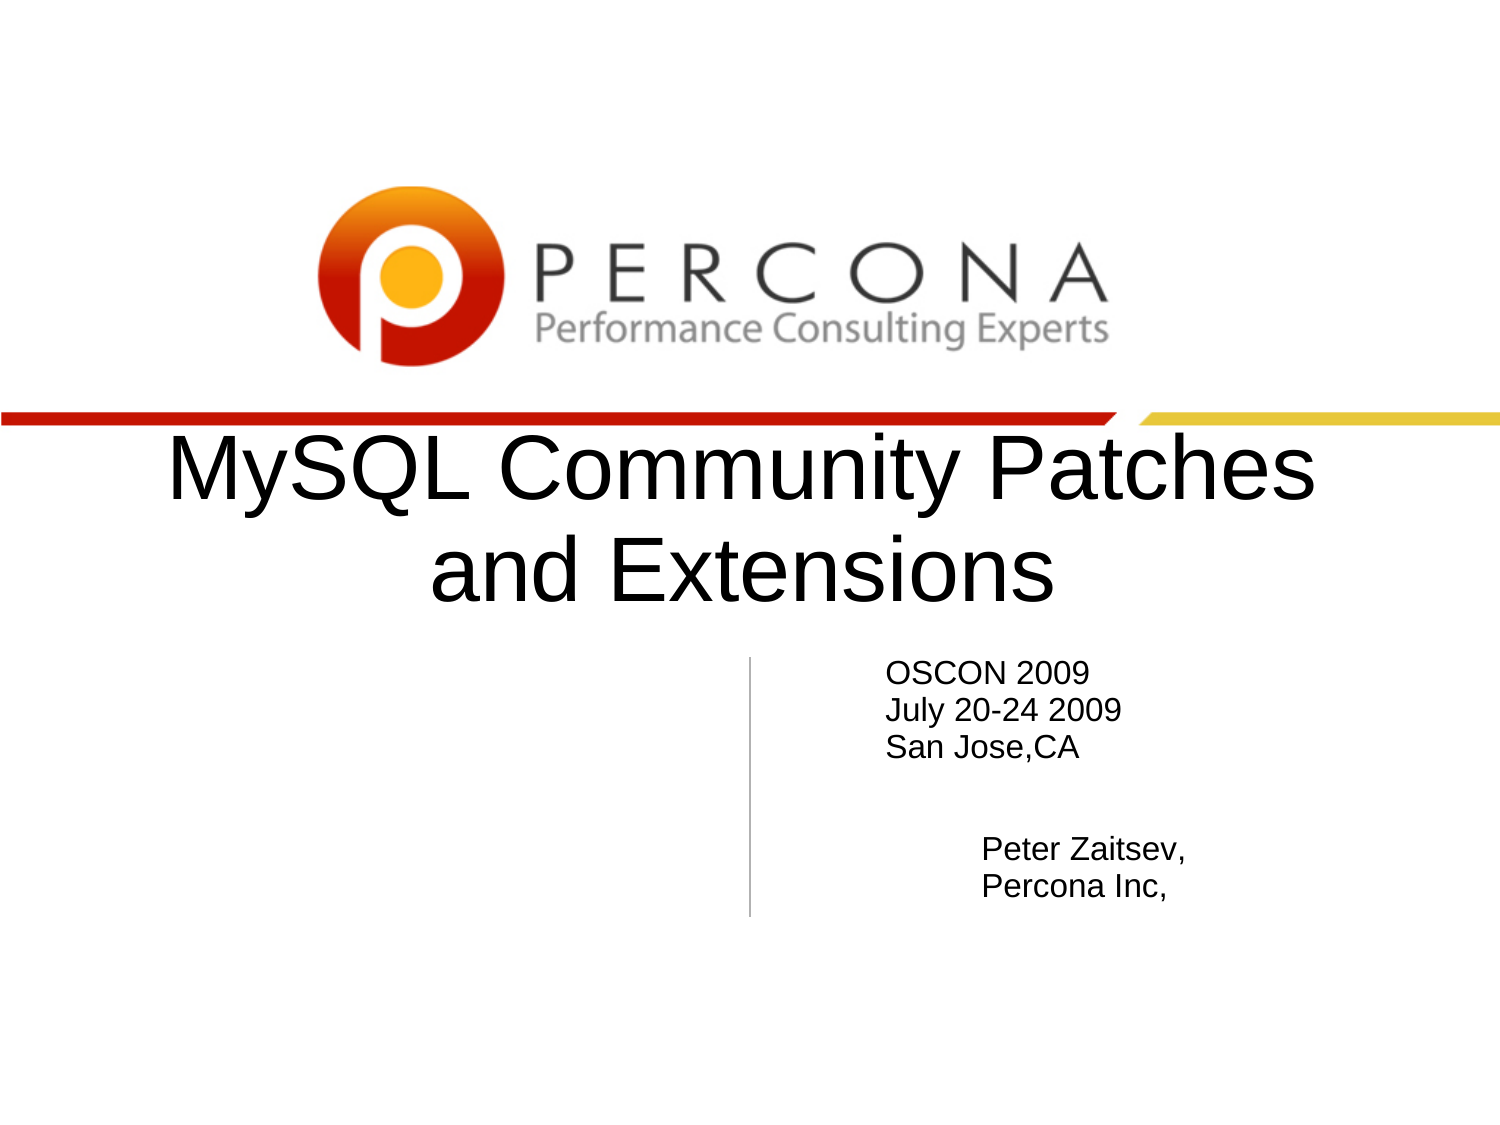

# MySQL Community Patches and Extensions
OSCON 2009
July 20-24 2009
San Jose,CA
Peter Zaitsev,
Percona Inc,